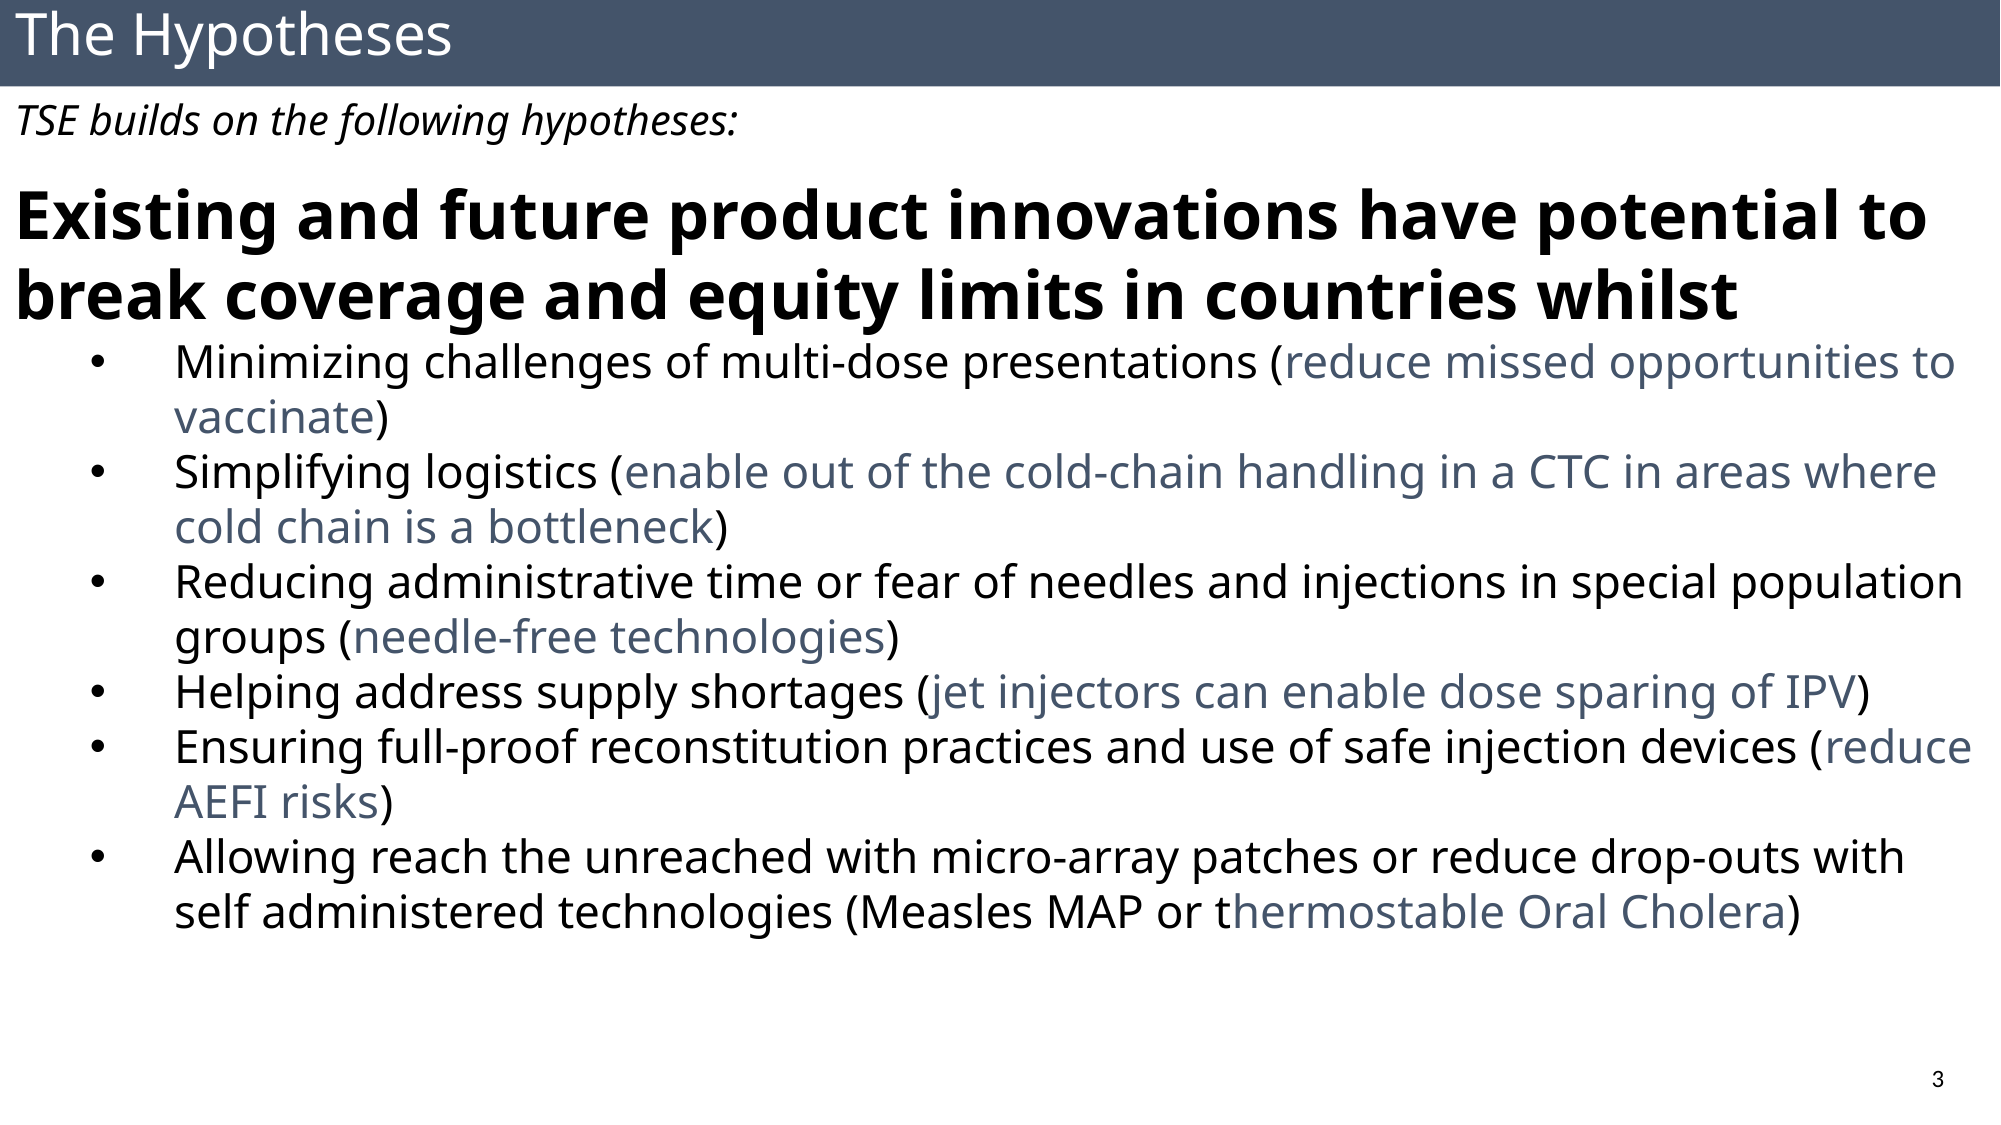

The Hypotheses
TSE builds on the following hypotheses:
Existing and future product innovations have potential to break coverage and equity limits in countries whilst
Minimizing challenges of multi-dose presentations (reduce missed opportunities to vaccinate)
Simplifying logistics (enable out of the cold-chain handling in a CTC in areas where cold chain is a bottleneck)
Reducing administrative time or fear of needles and injections in special population groups (needle-free technologies)
Helping address supply shortages (jet injectors can enable dose sparing of IPV)
Ensuring full-proof reconstitution practices and use of safe injection devices (reduce AEFI risks)
Allowing reach the unreached with micro-array patches or reduce drop-outs with self administered technologies (Measles MAP or thermostable Oral Cholera)